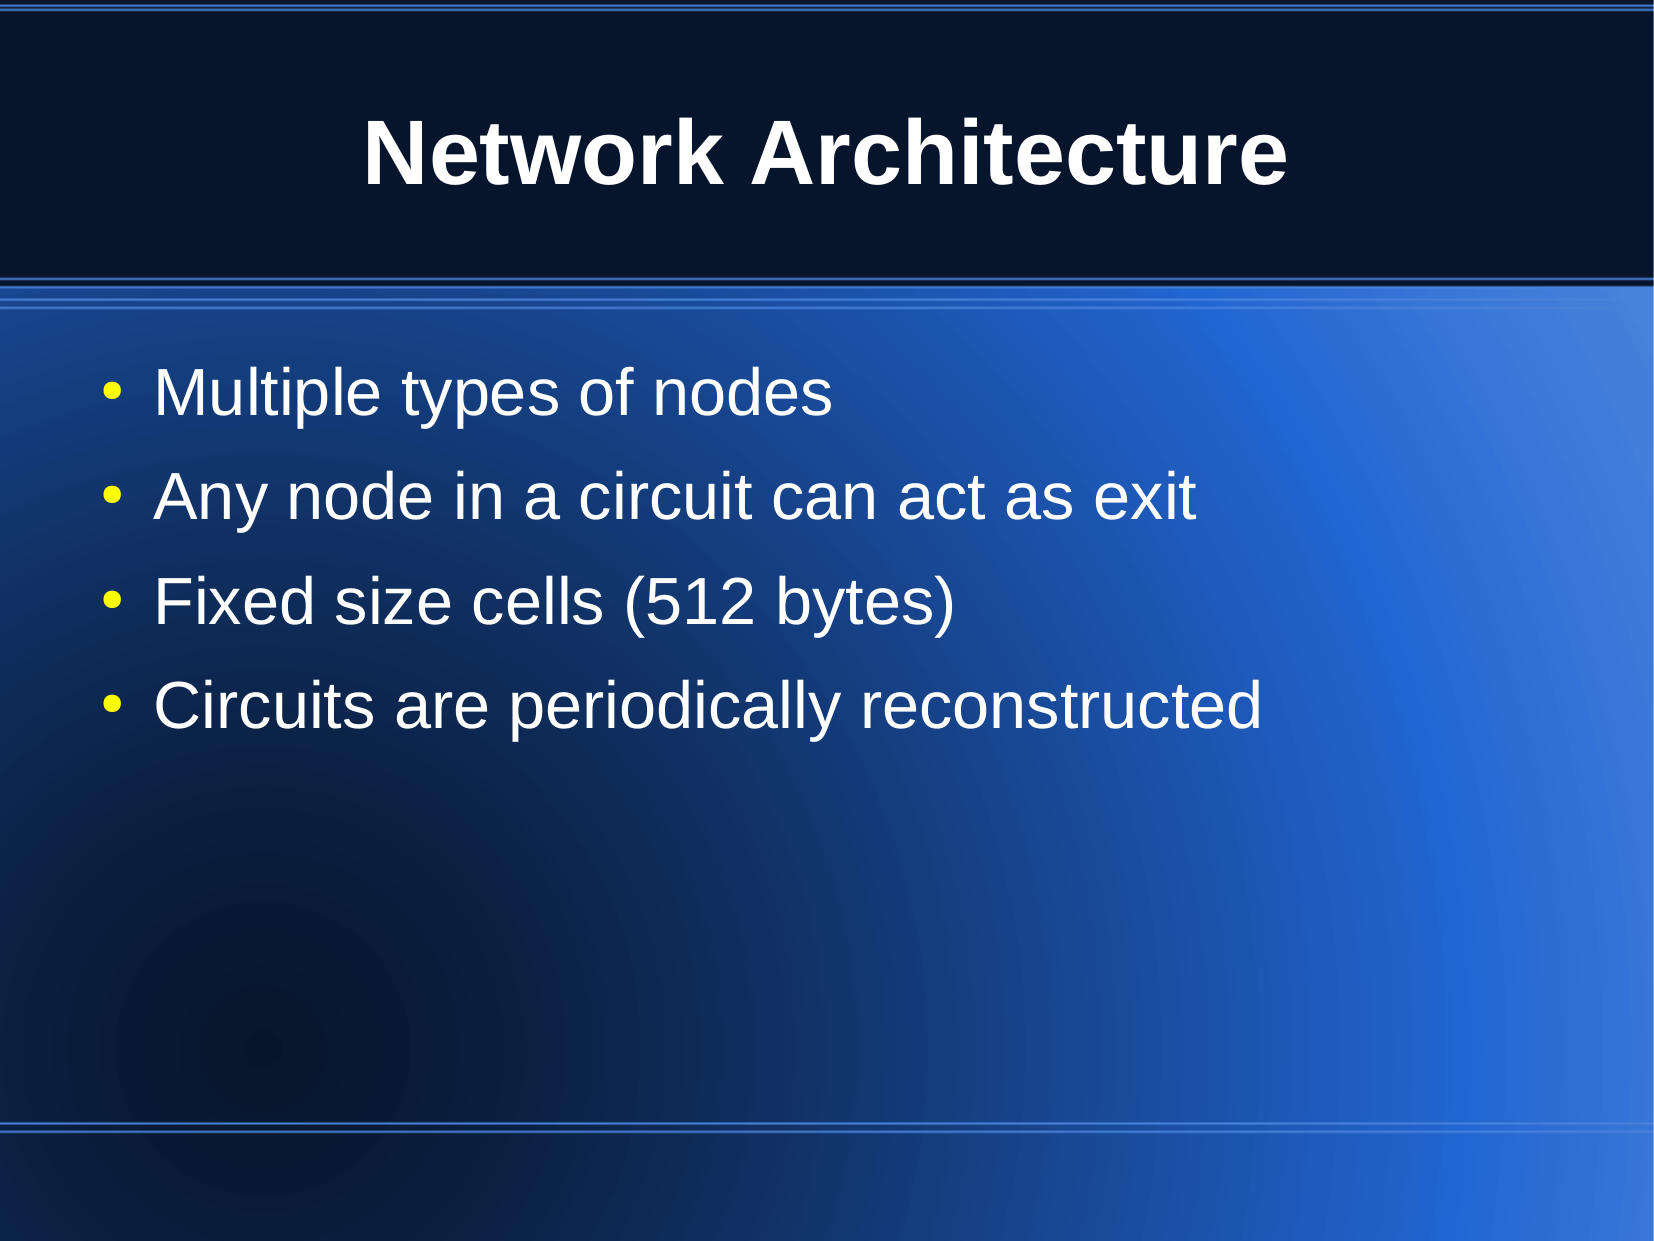

# Network Architecture
Multiple types of nodes
Any node in a circuit can act as exit
Fixed size cells (512 bytes)
Circuits are periodically reconstructed